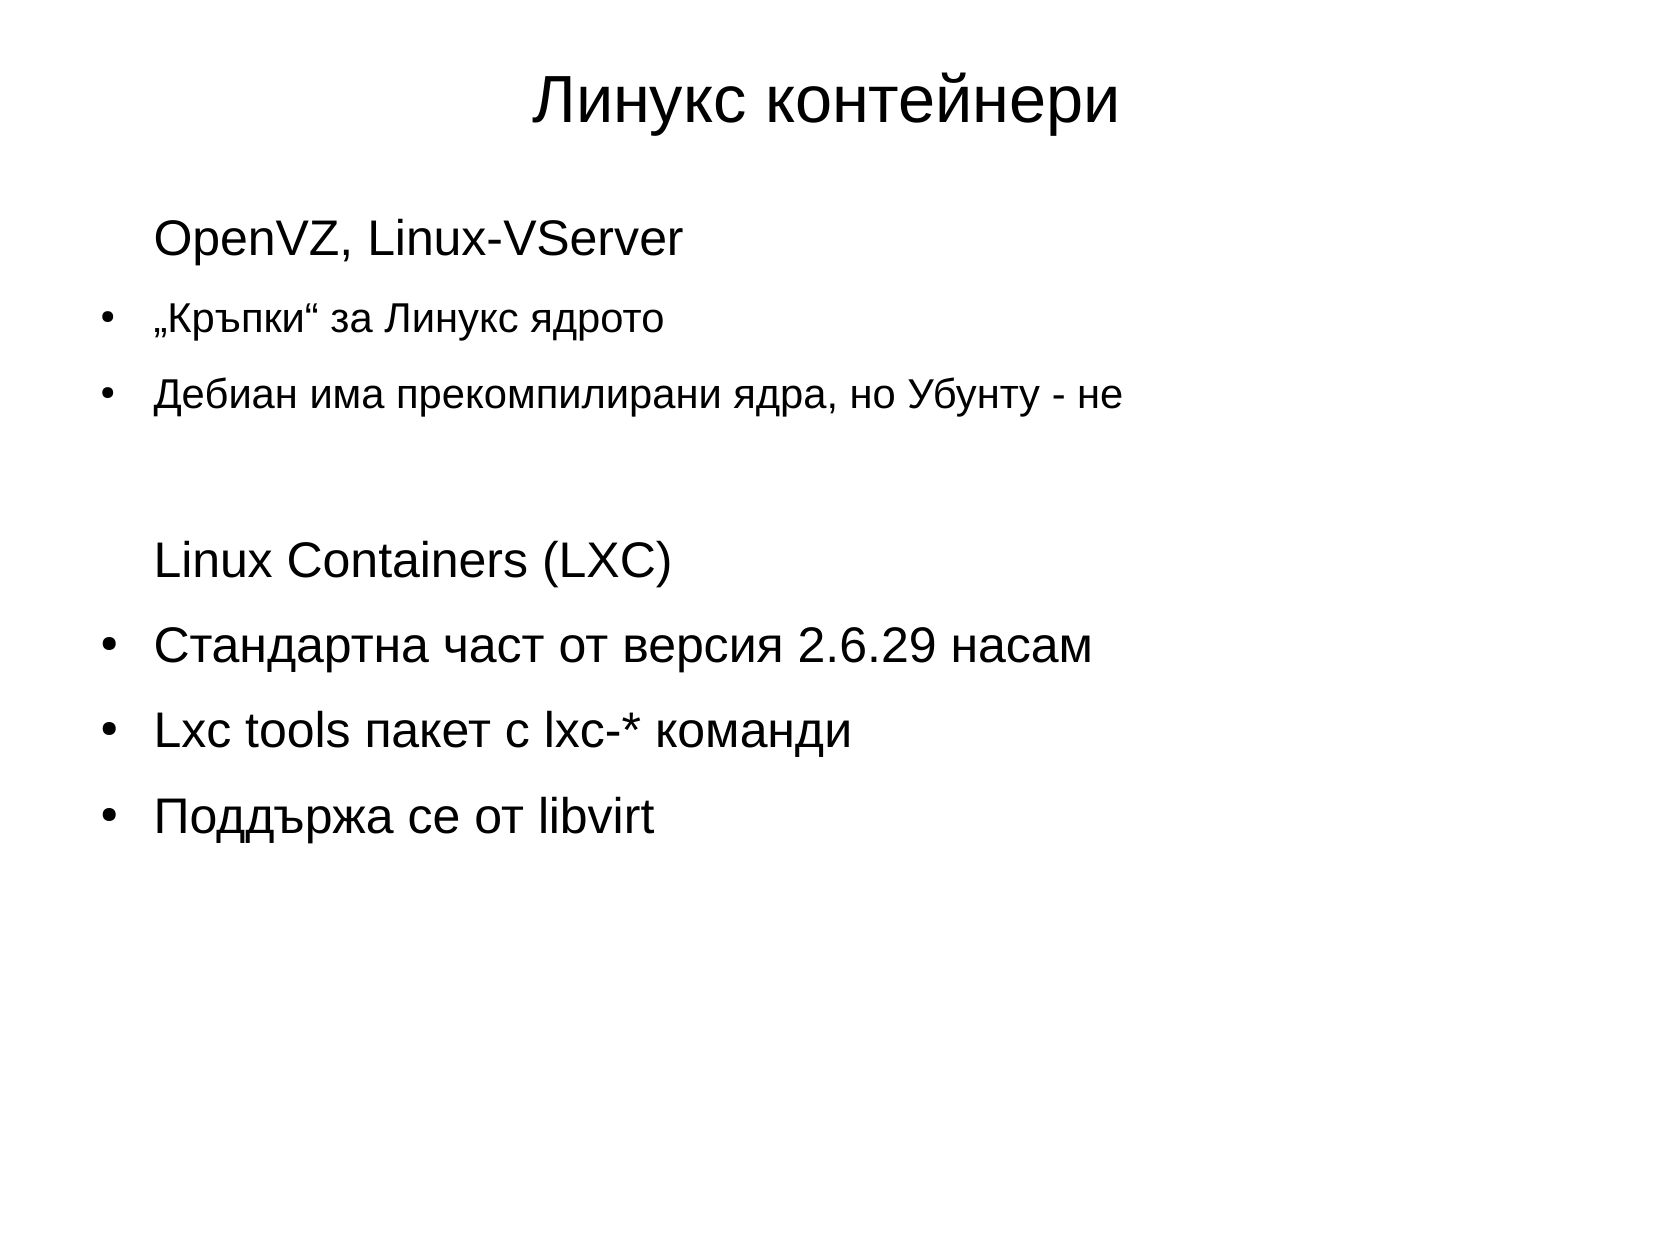

# Линукс контейнери
OpenVZ, Linux-VServer
„Кръпки“ за Линукс ядрото
Дебиан има прекомпилирани ядра, но Убунту - не
Linux Containers (LXC)
Стандартна част от версия 2.6.29 насам
Lxc tools пакет с lxc-* команди
Поддържа се от libvirt